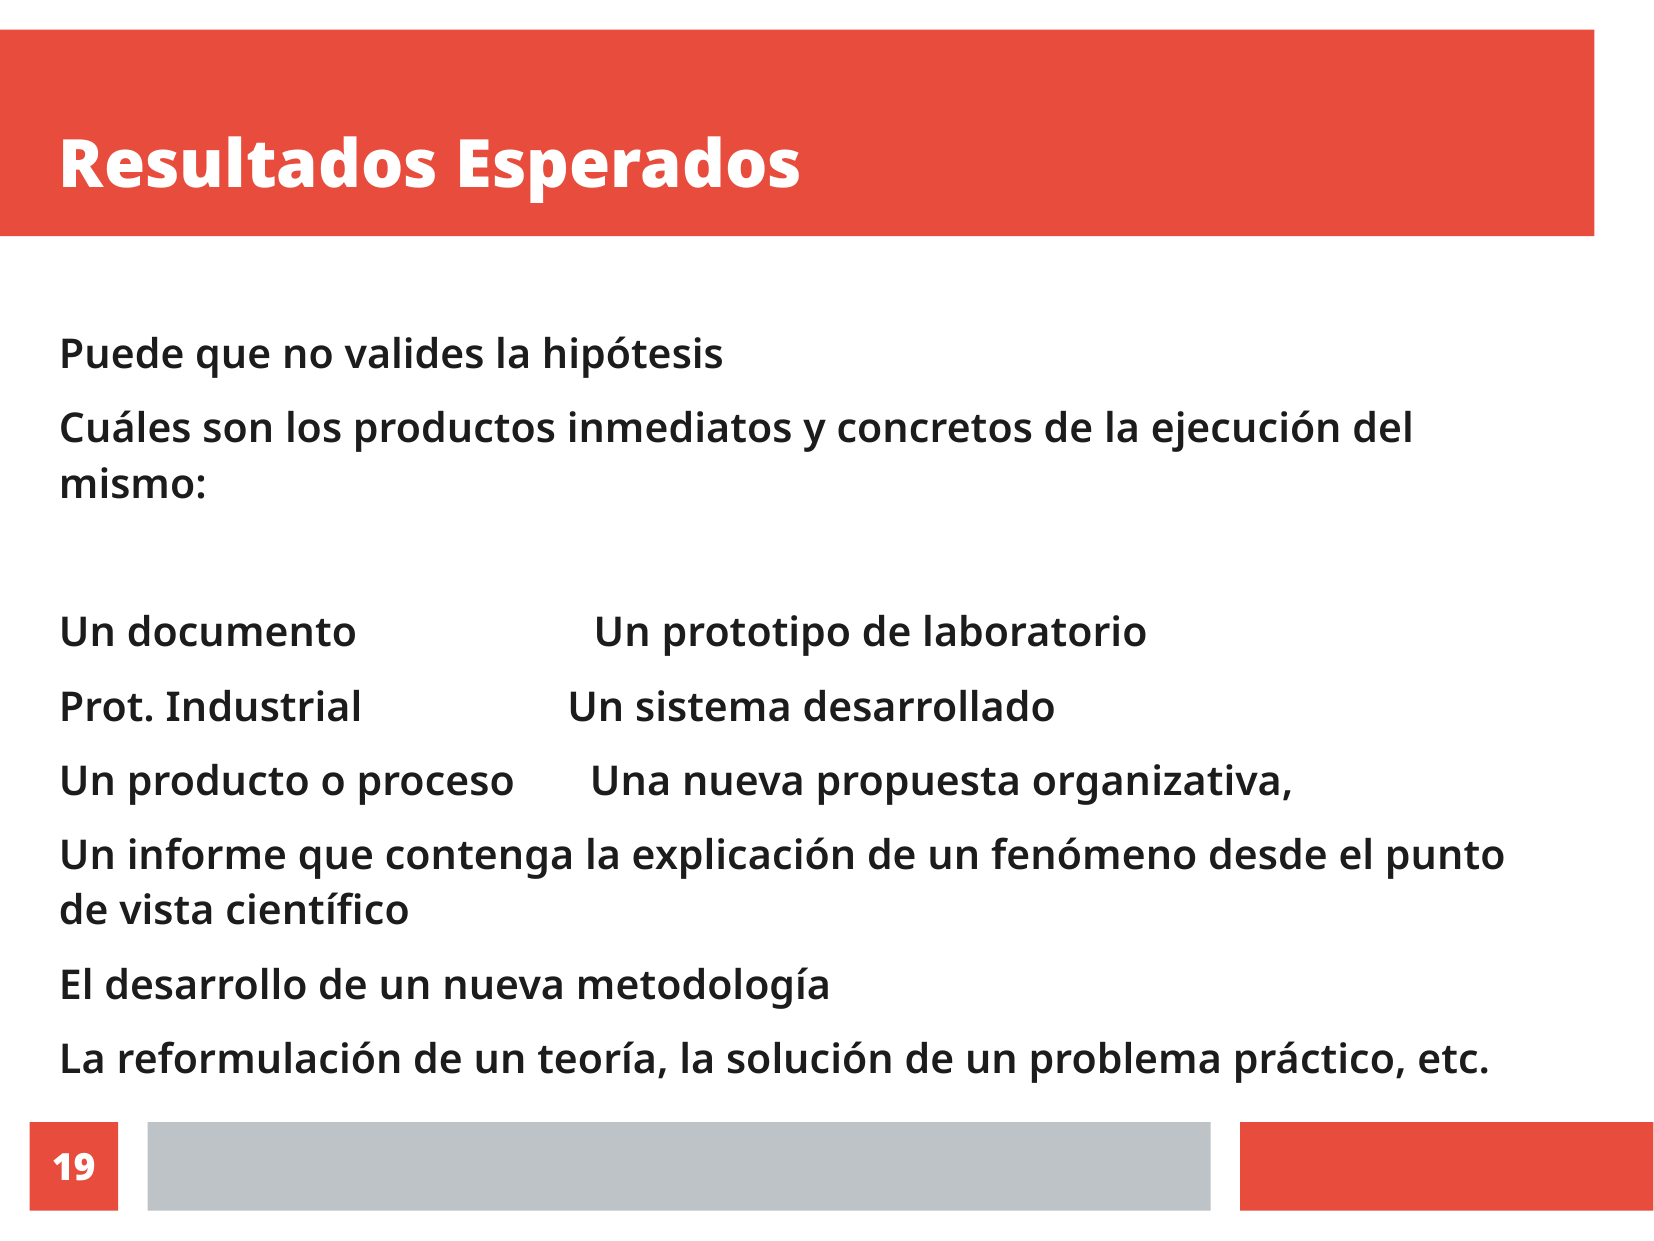

# Resultados Esperados
Puede que no valides la hipótesis
Cuáles son los productos inmediatos y concretos de la ejecución del mismo:
Un documento 			 Un prototipo de laboratorio
Prot. Industrial	 Un sistema desarrollado
Un producto o proceso Una nueva propuesta organizativa,
Un informe que contenga la explicación de un fenómeno desde el punto de vista científico
El desarrollo de un nueva metodología
La reformulación de un teoría, la solución de un problema práctico, etc.
19